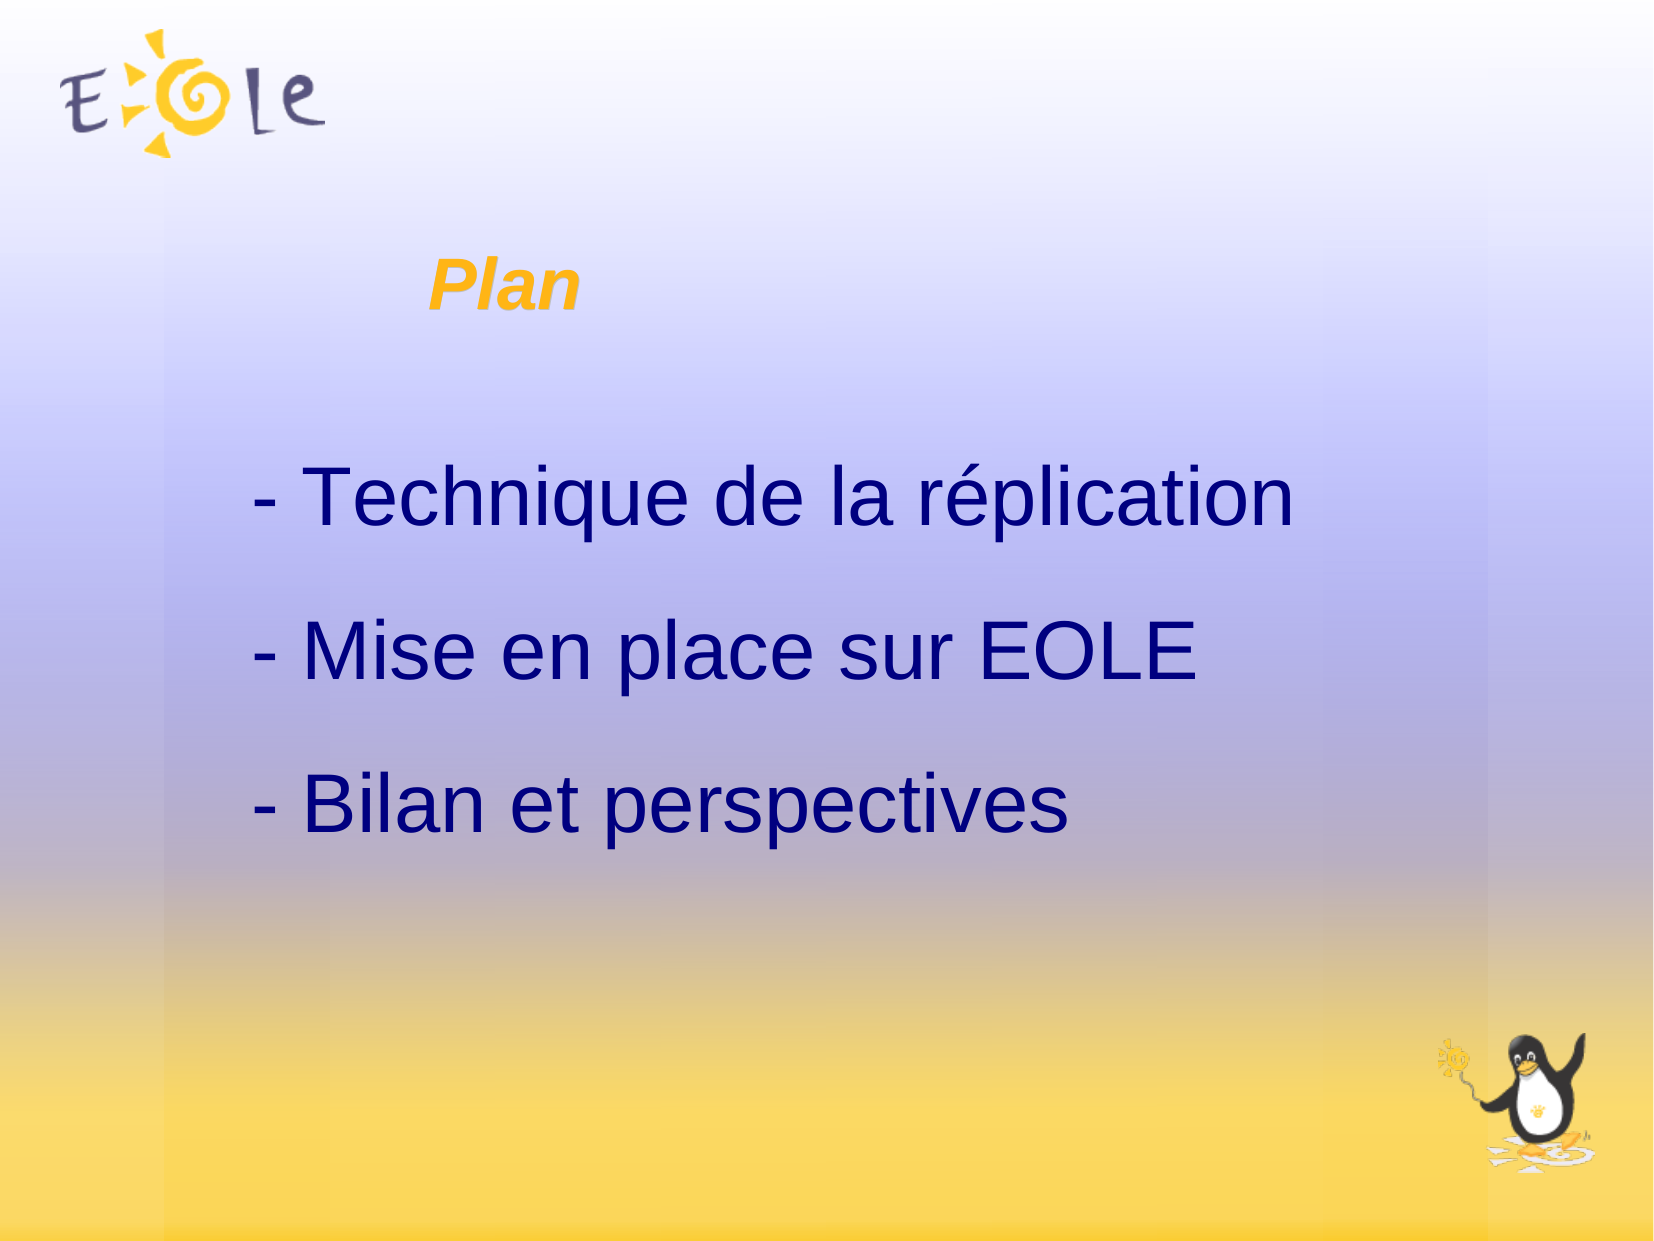

Plan
- Technique de la réplication
- Mise en place sur EOLE
- Bilan et perspectives